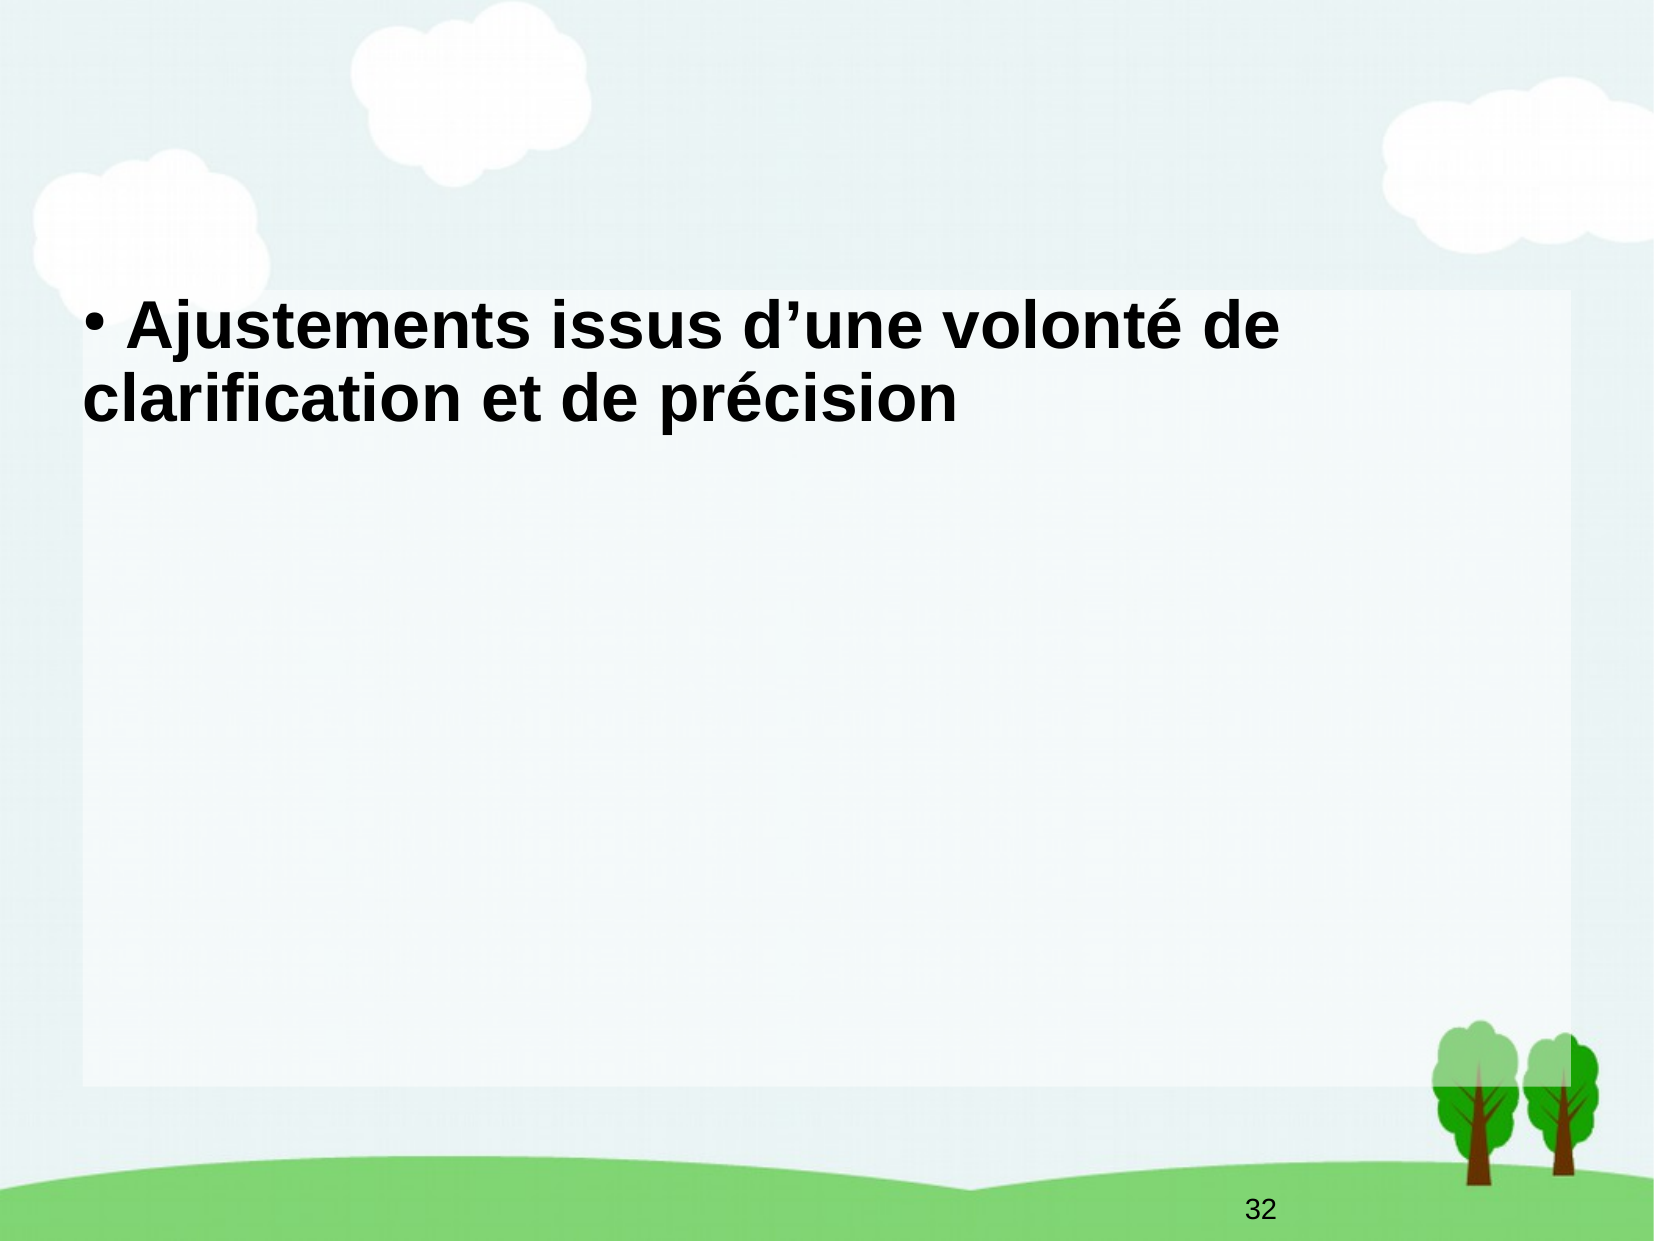

# Ajustements issus d’une volonté de clarification et de précision